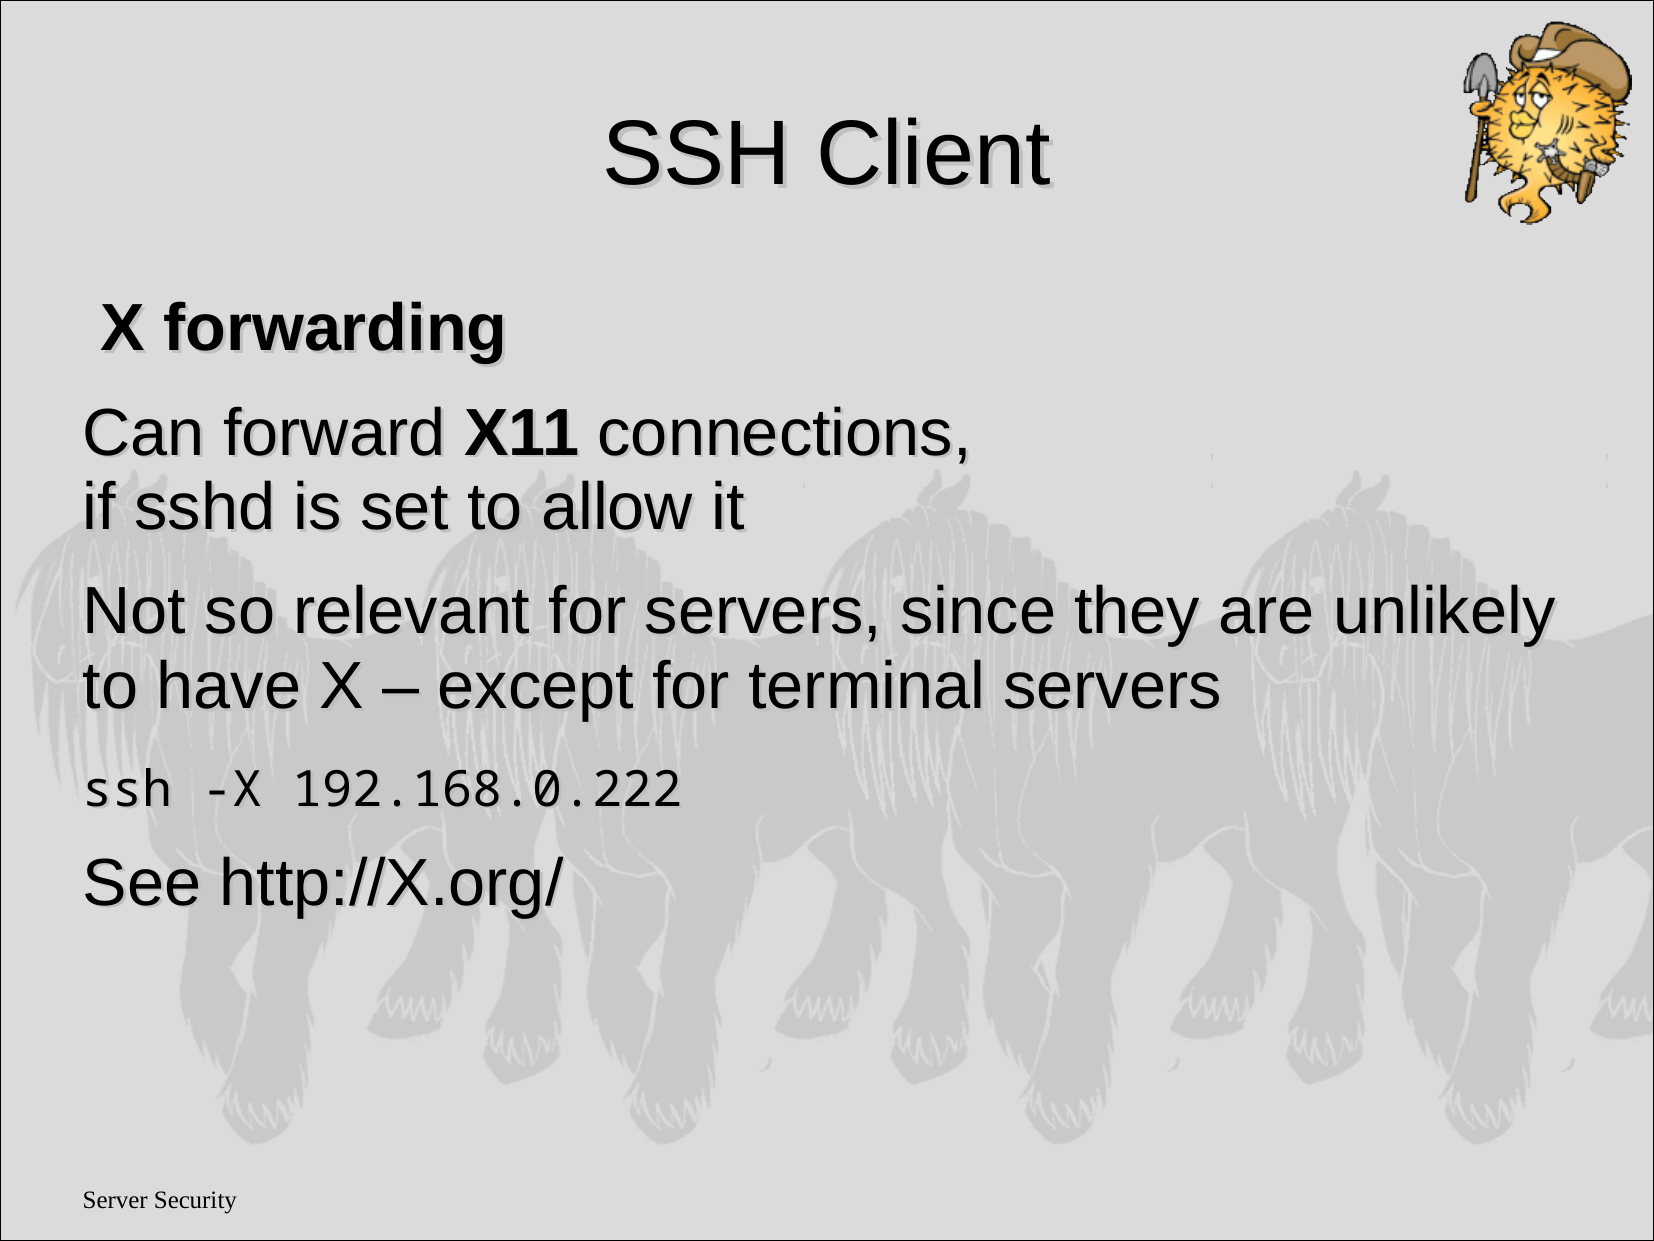

# SSH Client
X forwarding
Can forward X11 connections,
if sshd is set to allow it
Not so relevant for servers, since they are unlikely to have X – except for terminal servers
ssh -X 192.168.0.222
See http://X.org/